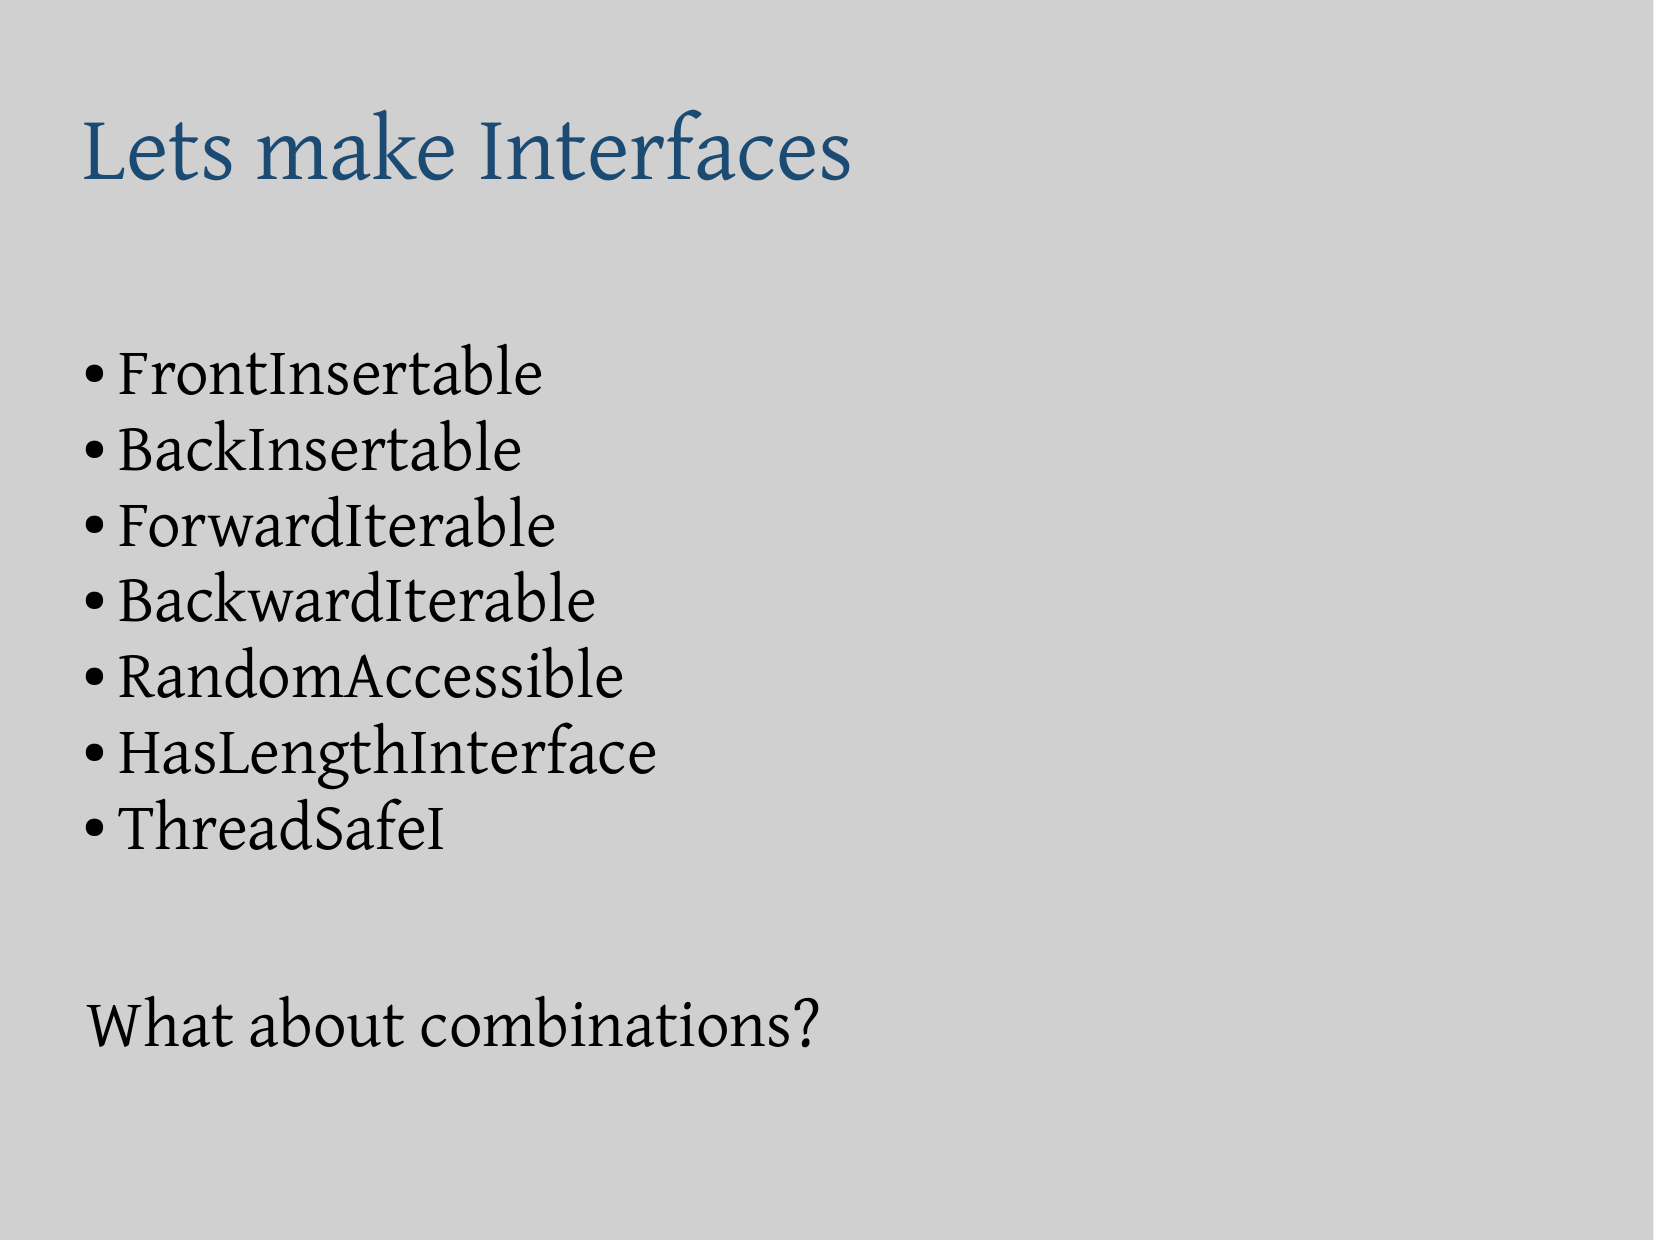

# Lets make Interfaces
FrontInsertable
BackInsertable
ForwardIterable
BackwardIterable
RandomAccessible
HasLengthInterface
ThreadSafeI
What about combinations?